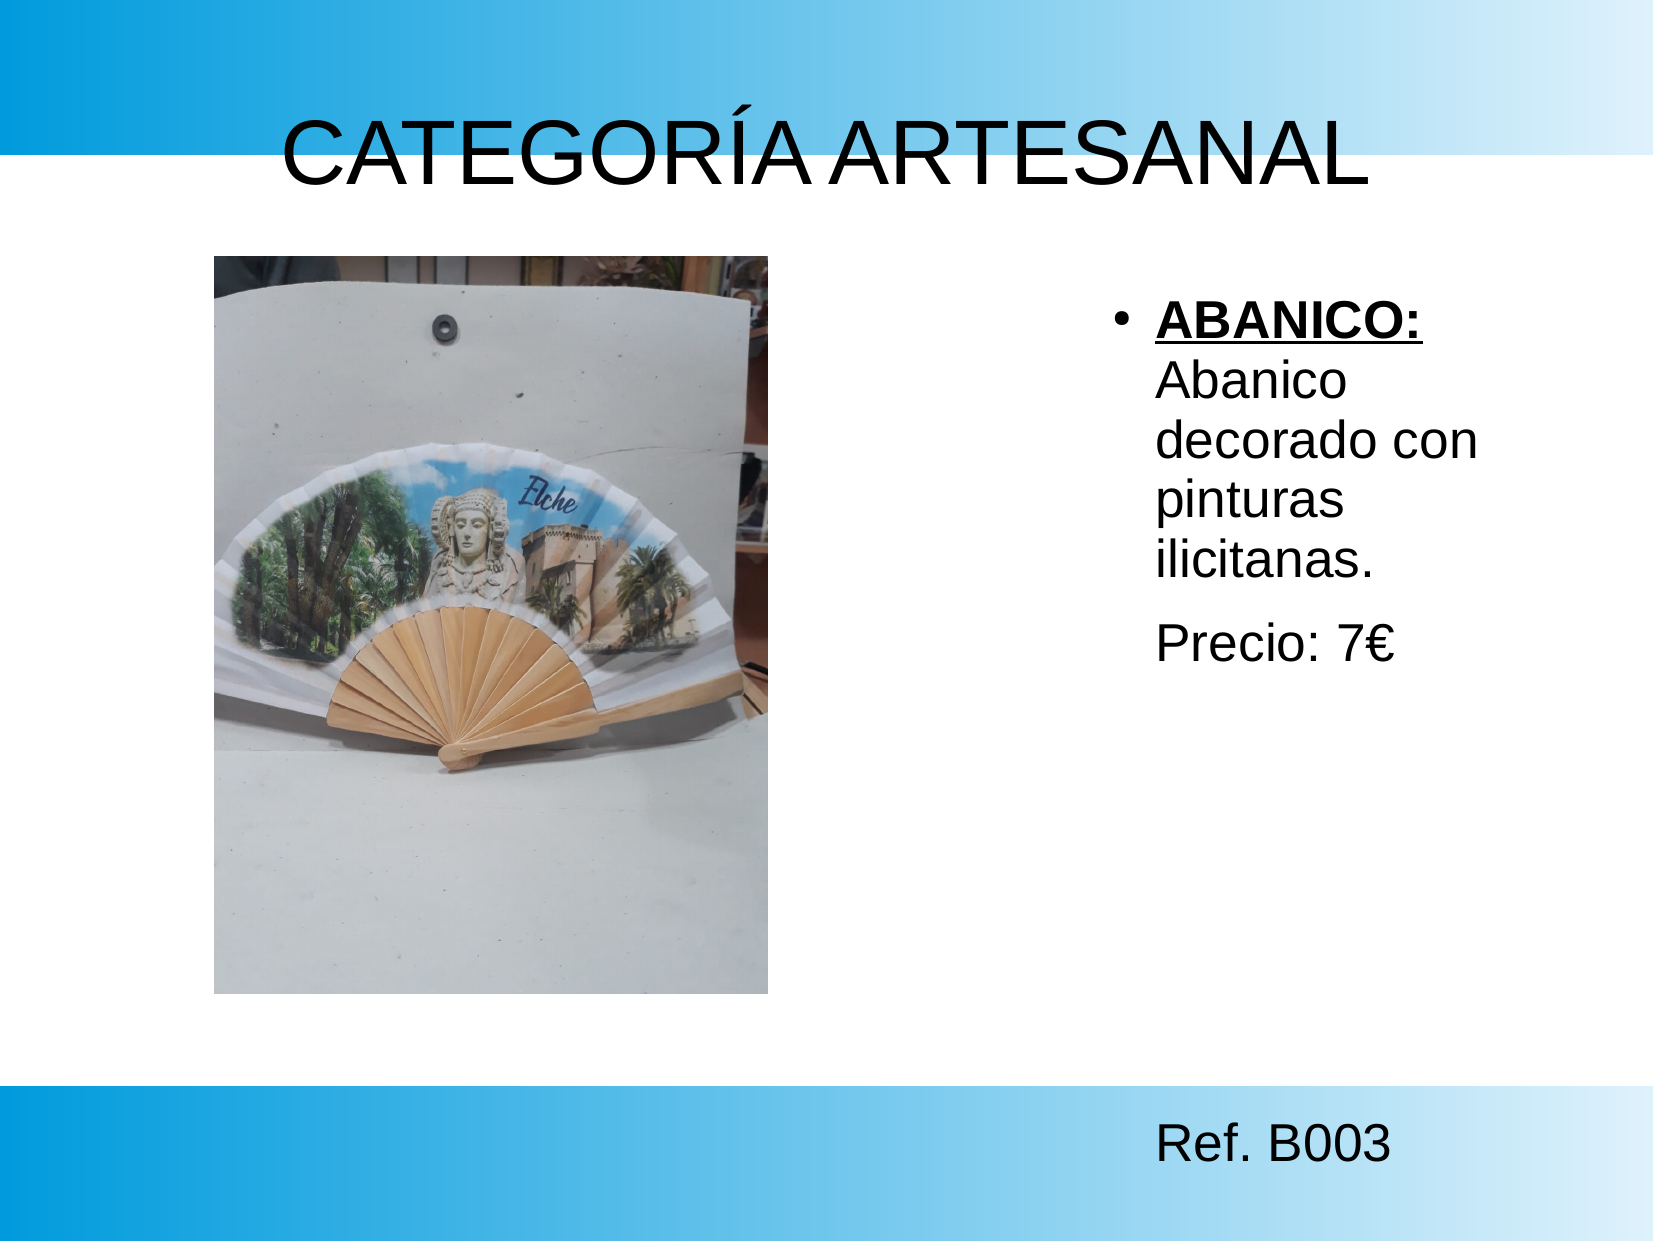

# CATEGORÍA ARTESANAL
ABANICO: Abanico decorado con pinturas ilicitanas.
Precio: 7€
Ref. B003